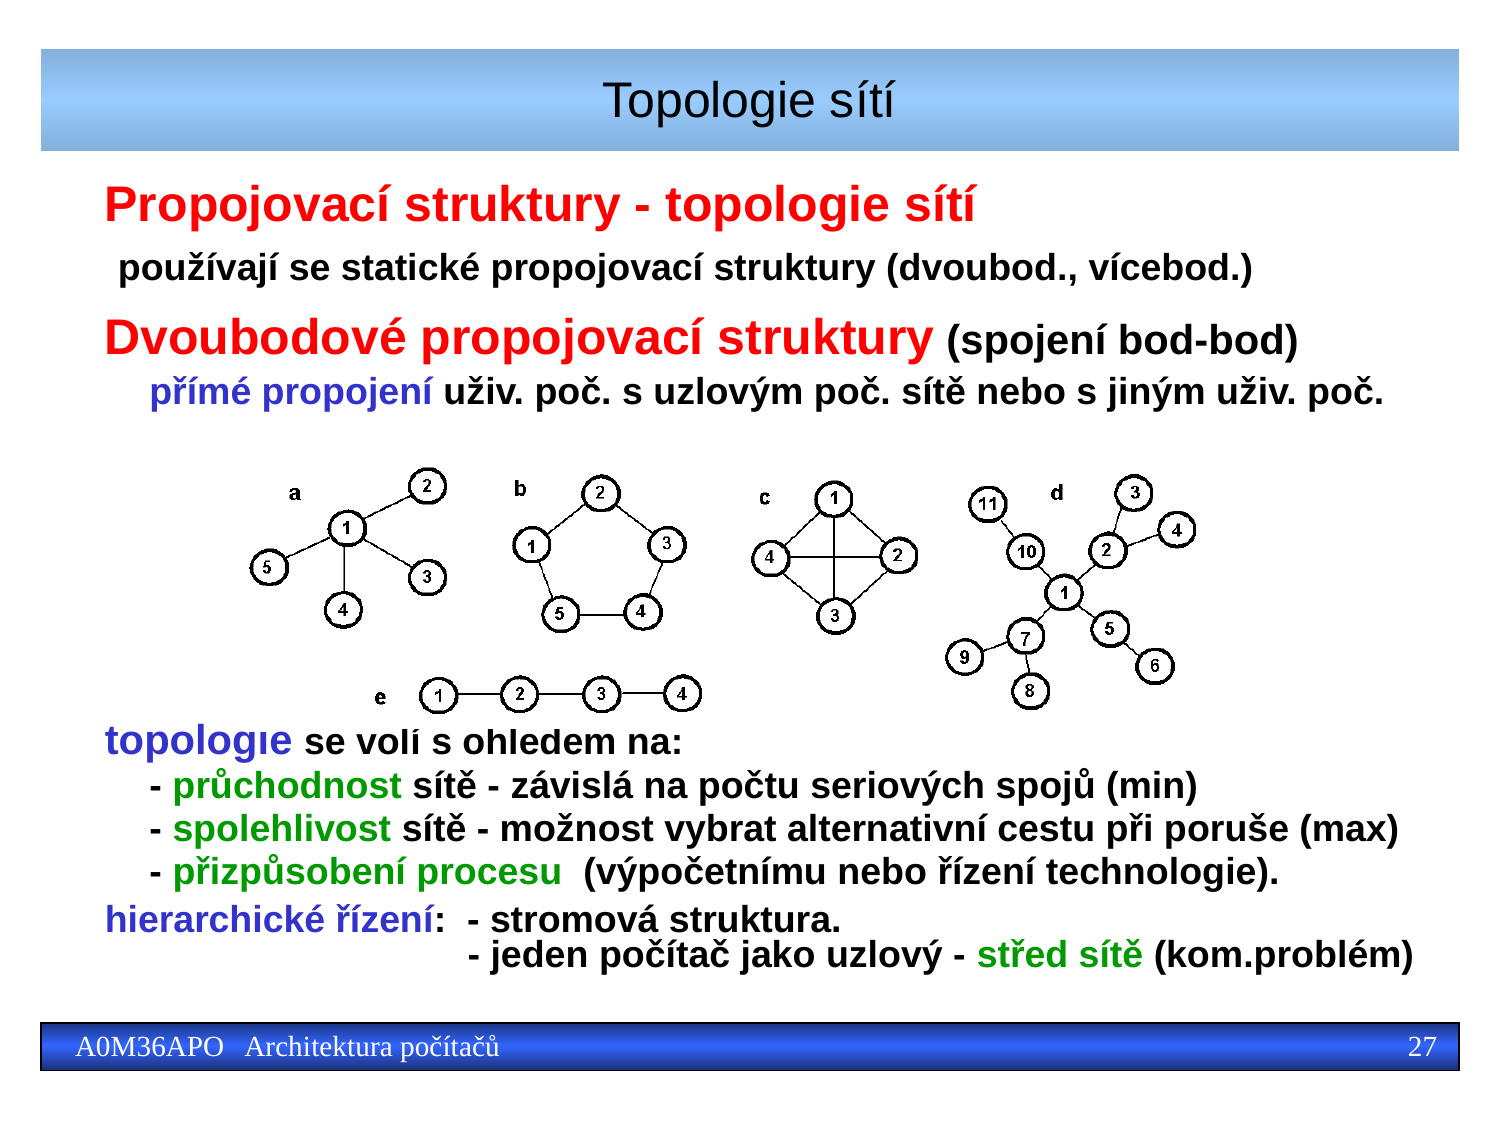

# Topologie sítí
Propojovací struktury - topologie sítí
používají se statické propojovací struktury (dvoubod., vícebod.)
Dvoubodové propojovací struktury (spojení bod-bod)
 přímé propojení uživ. poč. s uzlovým poč. sítě nebo s jiným uživ. poč.
topologie se volí s ohledem na:
 - průchodnost sítě - závislá na počtu seriových spojů (min)
 - spolehlivost sítě - možnost vybrat alternativní cestu při poruše (max)
 - přizpůsobení procesu (výpočetnímu nebo řízení technologie).
hierarchické řízení: - stromová struktura.
			 - jeden počítač jako uzlový - střed sítě (kom.problém)
A0M36APO Architektura počítačů
27